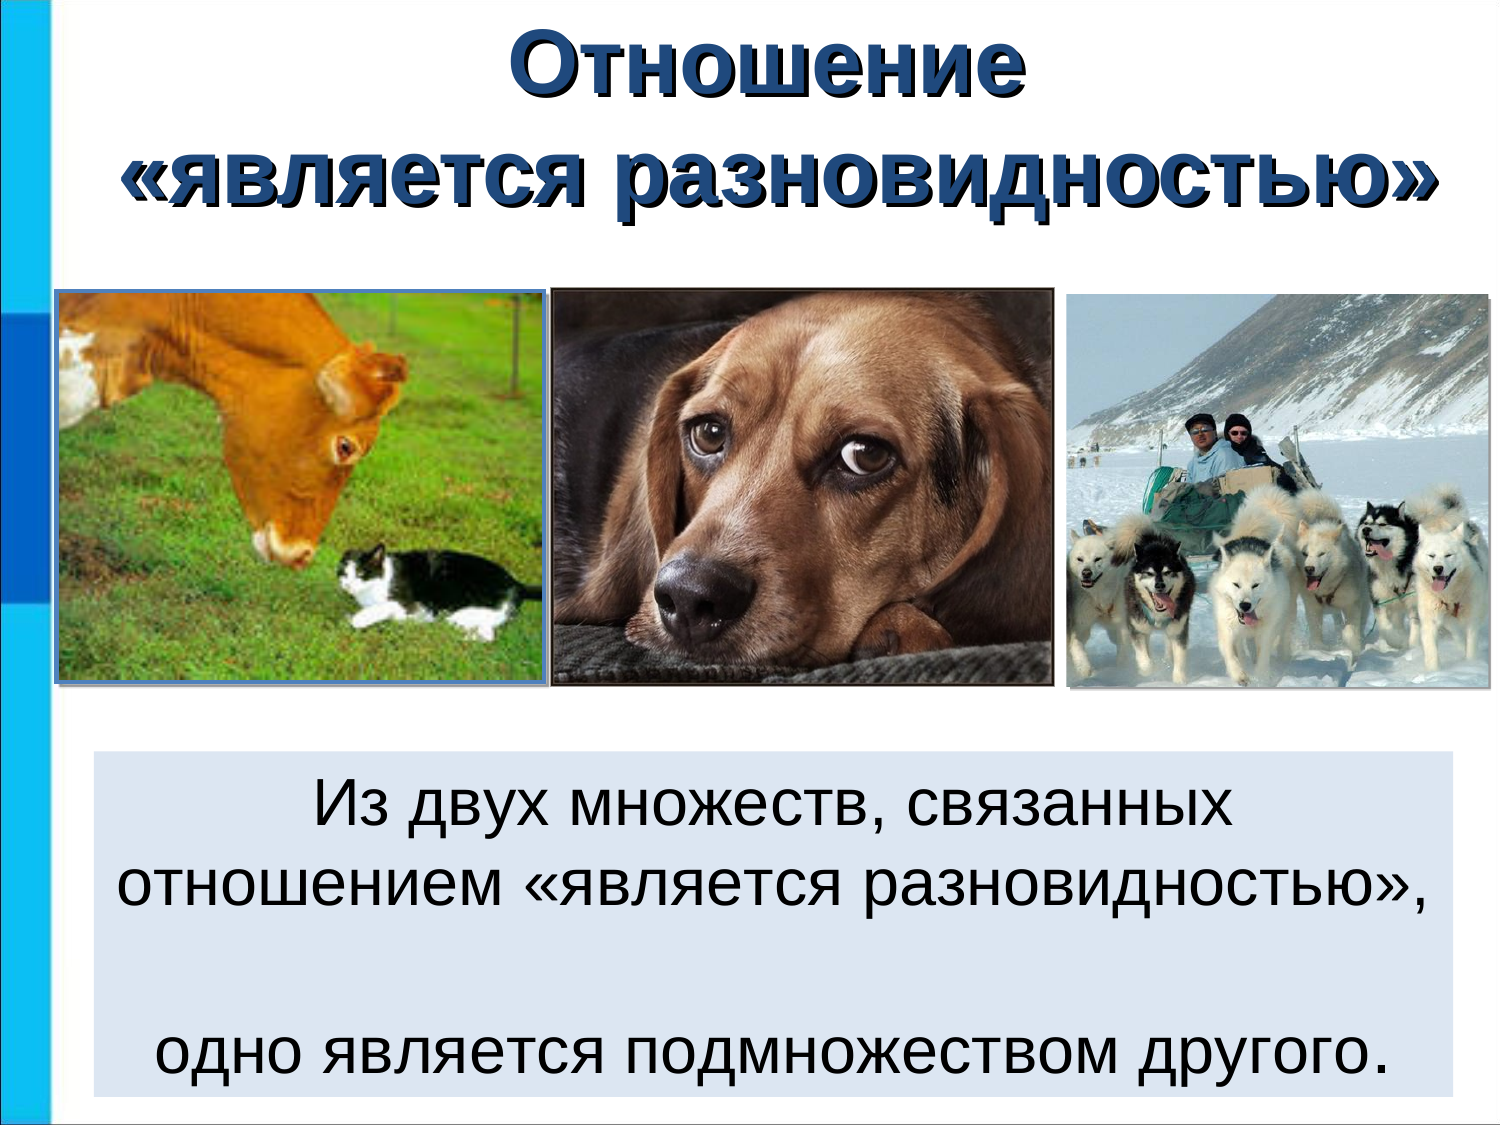

# Отношение «является разновидностью»
Из двух множеств, связанных отношением «является разновидностью»,
одно является подмножеством другого.